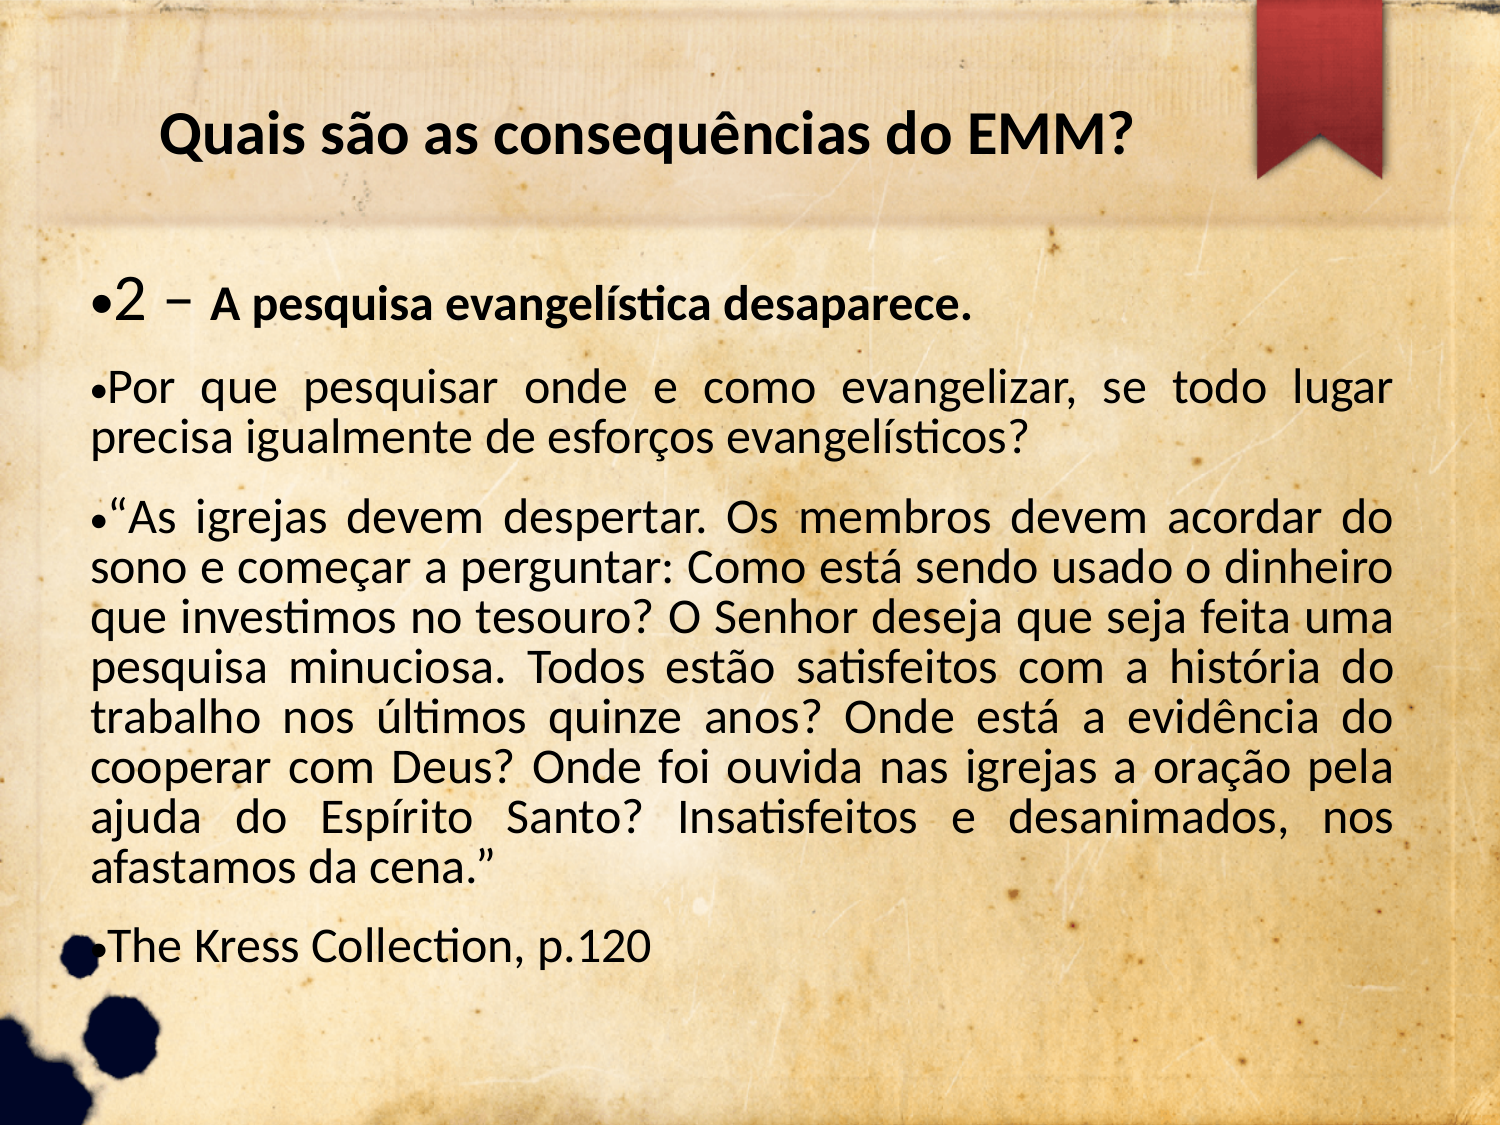

# Quais são as consequências do EMM?
2 – A pesquisa evangelística desaparece.
Por que pesquisar onde e como evangelizar, se todo lugar precisa igualmente de esforços evangelísticos?
“As igrejas devem despertar. Os membros devem acordar do sono e começar a perguntar: Como está sendo usado o dinheiro que investimos no tesouro? O Senhor deseja que seja feita uma pesquisa minuciosa. Todos estão satisfeitos com a história do trabalho nos últimos quinze anos? Onde está a evidência do cooperar com Deus? Onde foi ouvida nas igrejas a oração pela ajuda do Espírito Santo? Insatisfeitos e desanimados, nos afastamos da cena.”
The Kress Collection, p.120